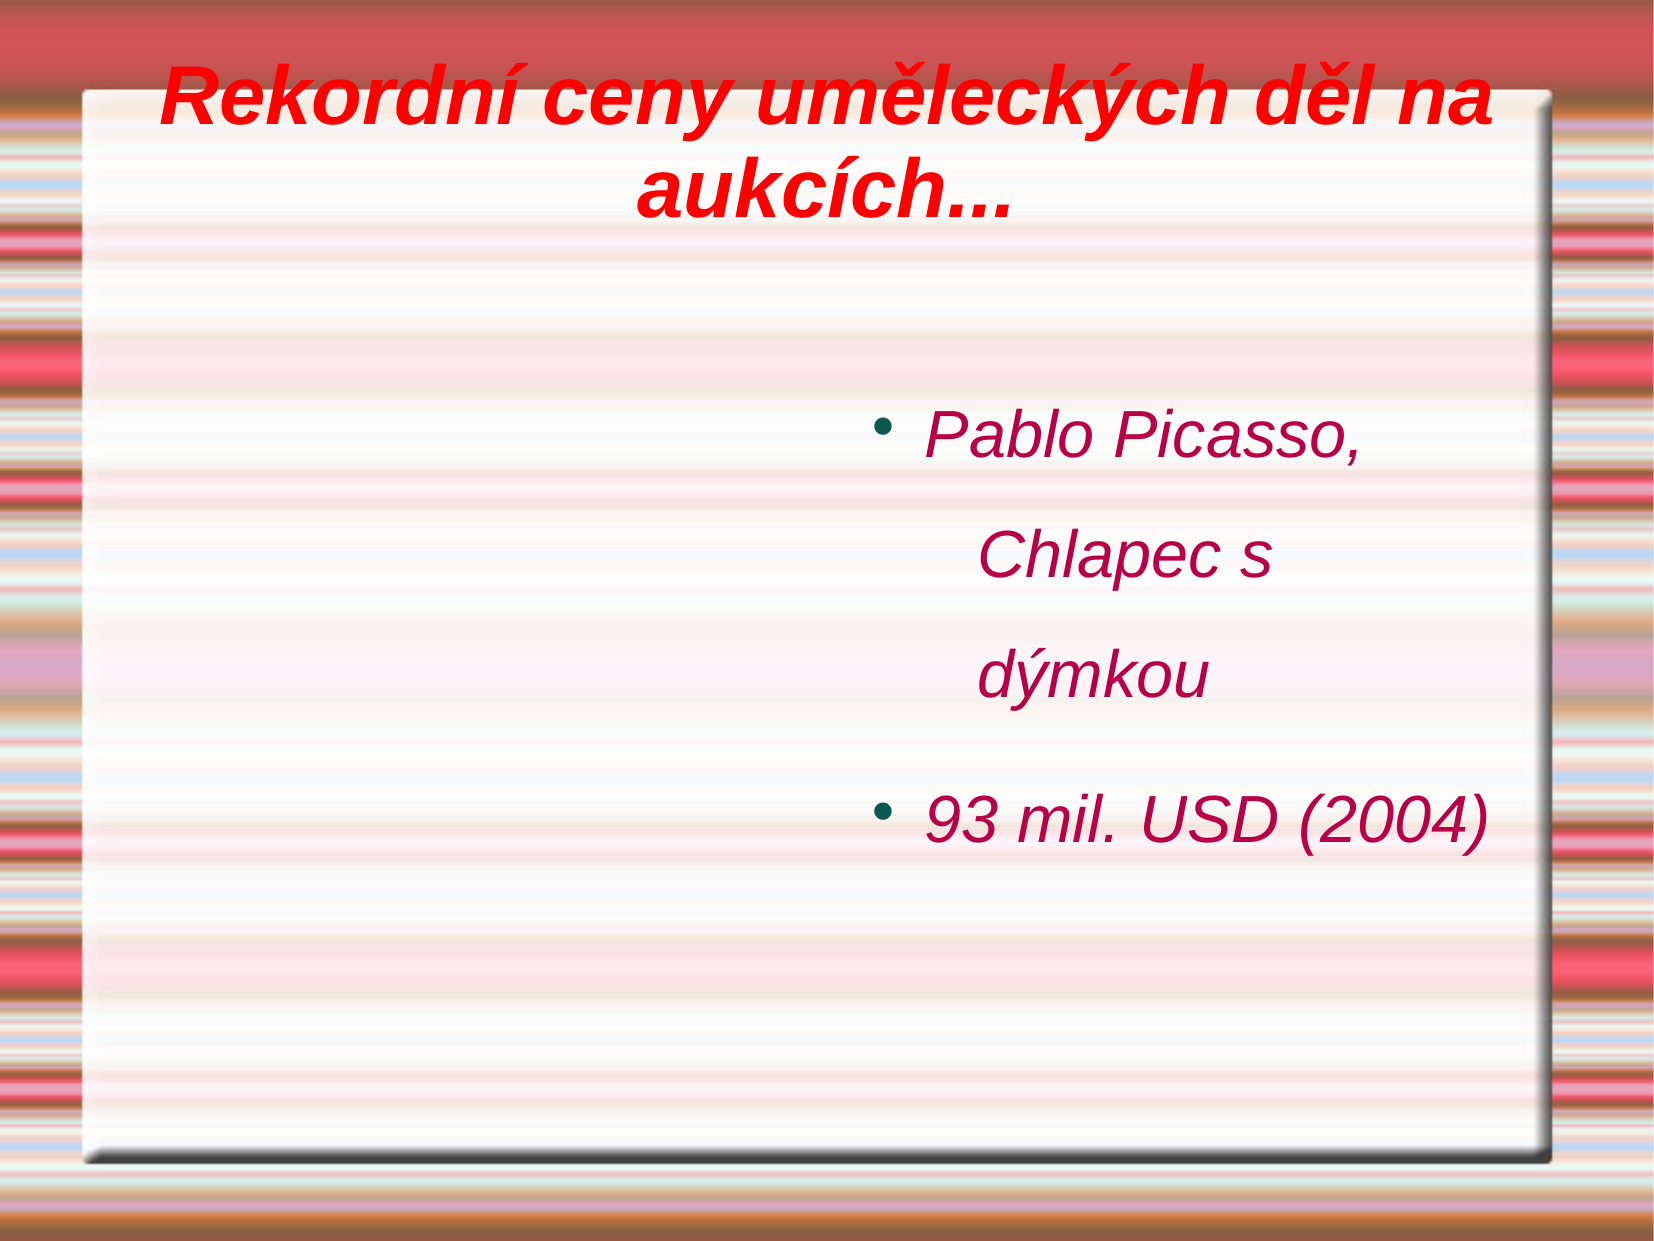

# Rekordní ceny uměleckých děl na aukcích...
Pablo Picasso, Chlapec s dýmkou
93 mil. USD (2004)‏